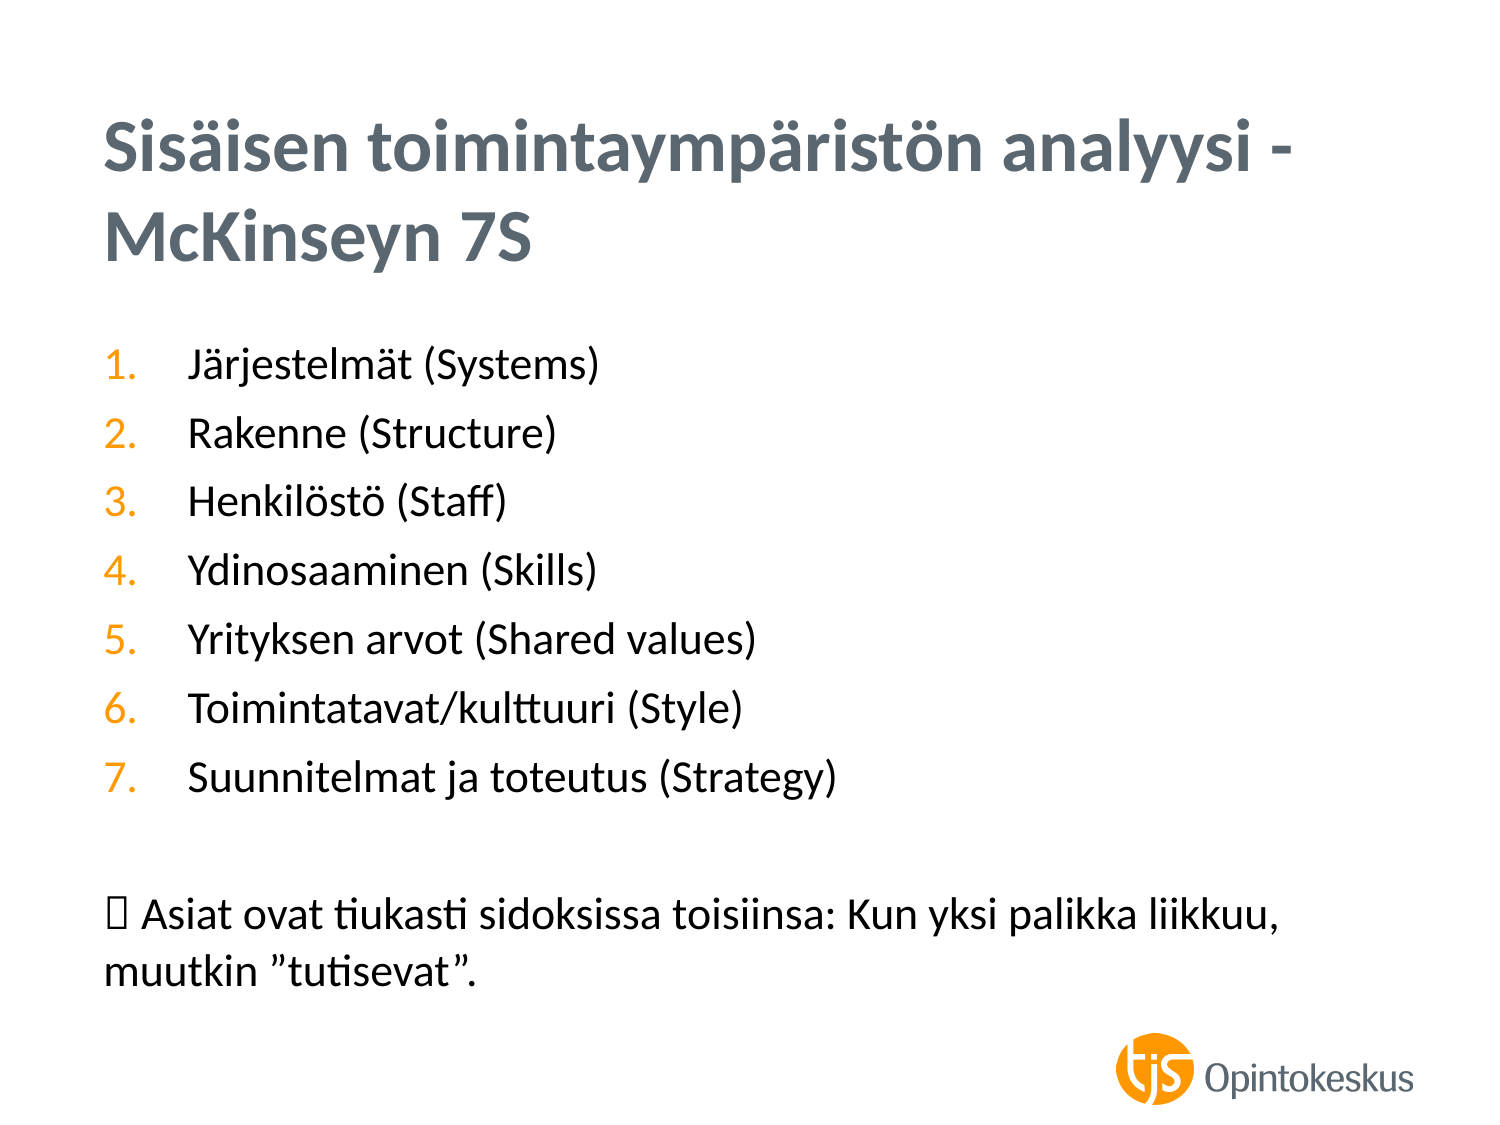

Sisäisen toimintaympäristön analyysi - McKinseyn 7S
# Järjestelmät (Systems)
Rakenne (Structure)
Henkilöstö (Staff)
Ydinosaaminen (Skills)
Yrityksen arvot (Shared values)
Toimintatavat/kulttuuri (Style)
Suunnitelmat ja toteutus (Strategy)
 Asiat ovat tiukasti sidoksissa toisiinsa: Kun yksi palikka liikkuu, muutkin ”tutisevat”.